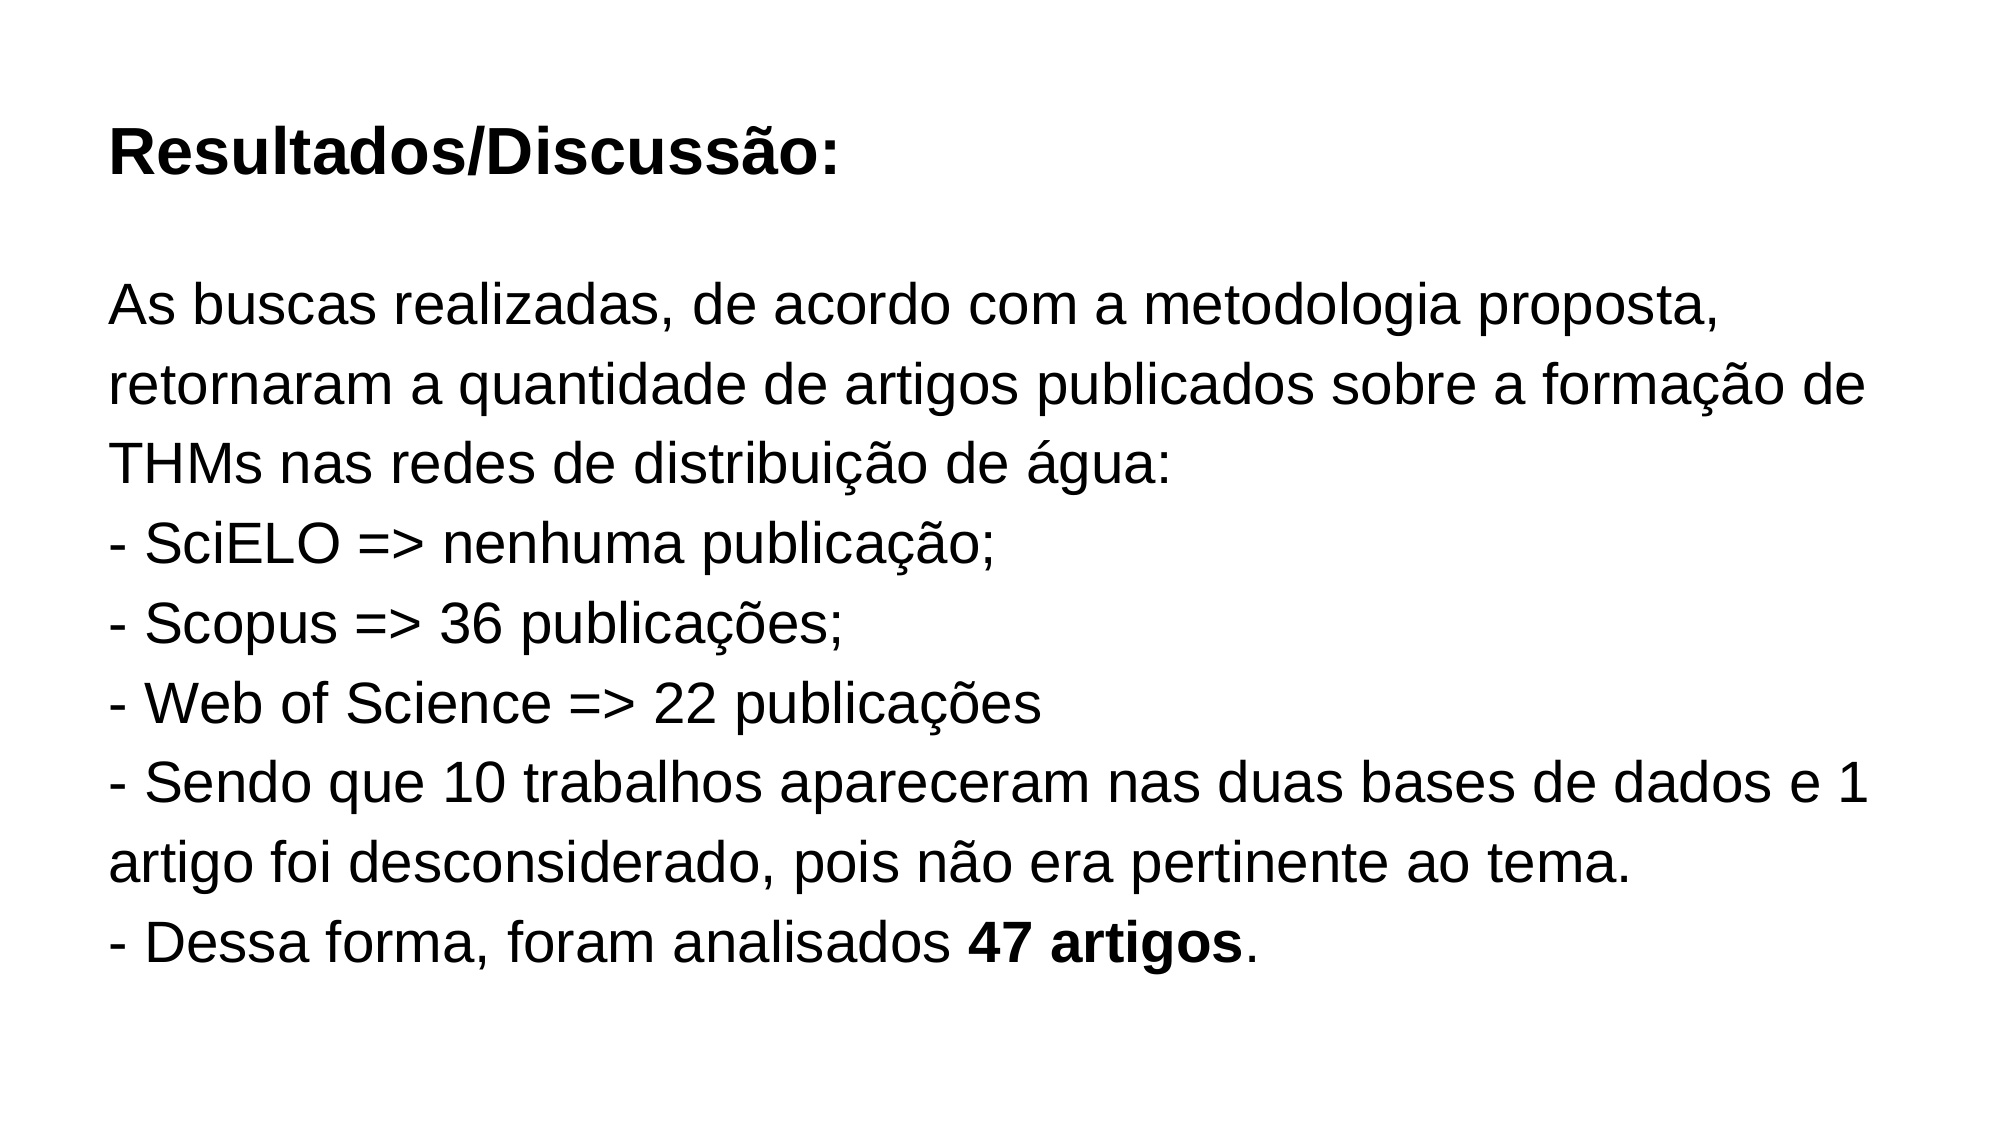

# Resultados/Discussão: As buscas realizadas, de acordo com a metodologia proposta, retornaram a quantidade de artigos publicados sobre a formação de THMs nas redes de distribuição de água: - SciELO => nenhuma publicação; - Scopus => 36 publicações; - Web of Science => 22 publicações - Sendo que 10 trabalhos apareceram nas duas bases de dados e 1 artigo foi desconsiderado, pois não era pertinente ao tema. - Dessa forma, foram analisados 47 artigos.